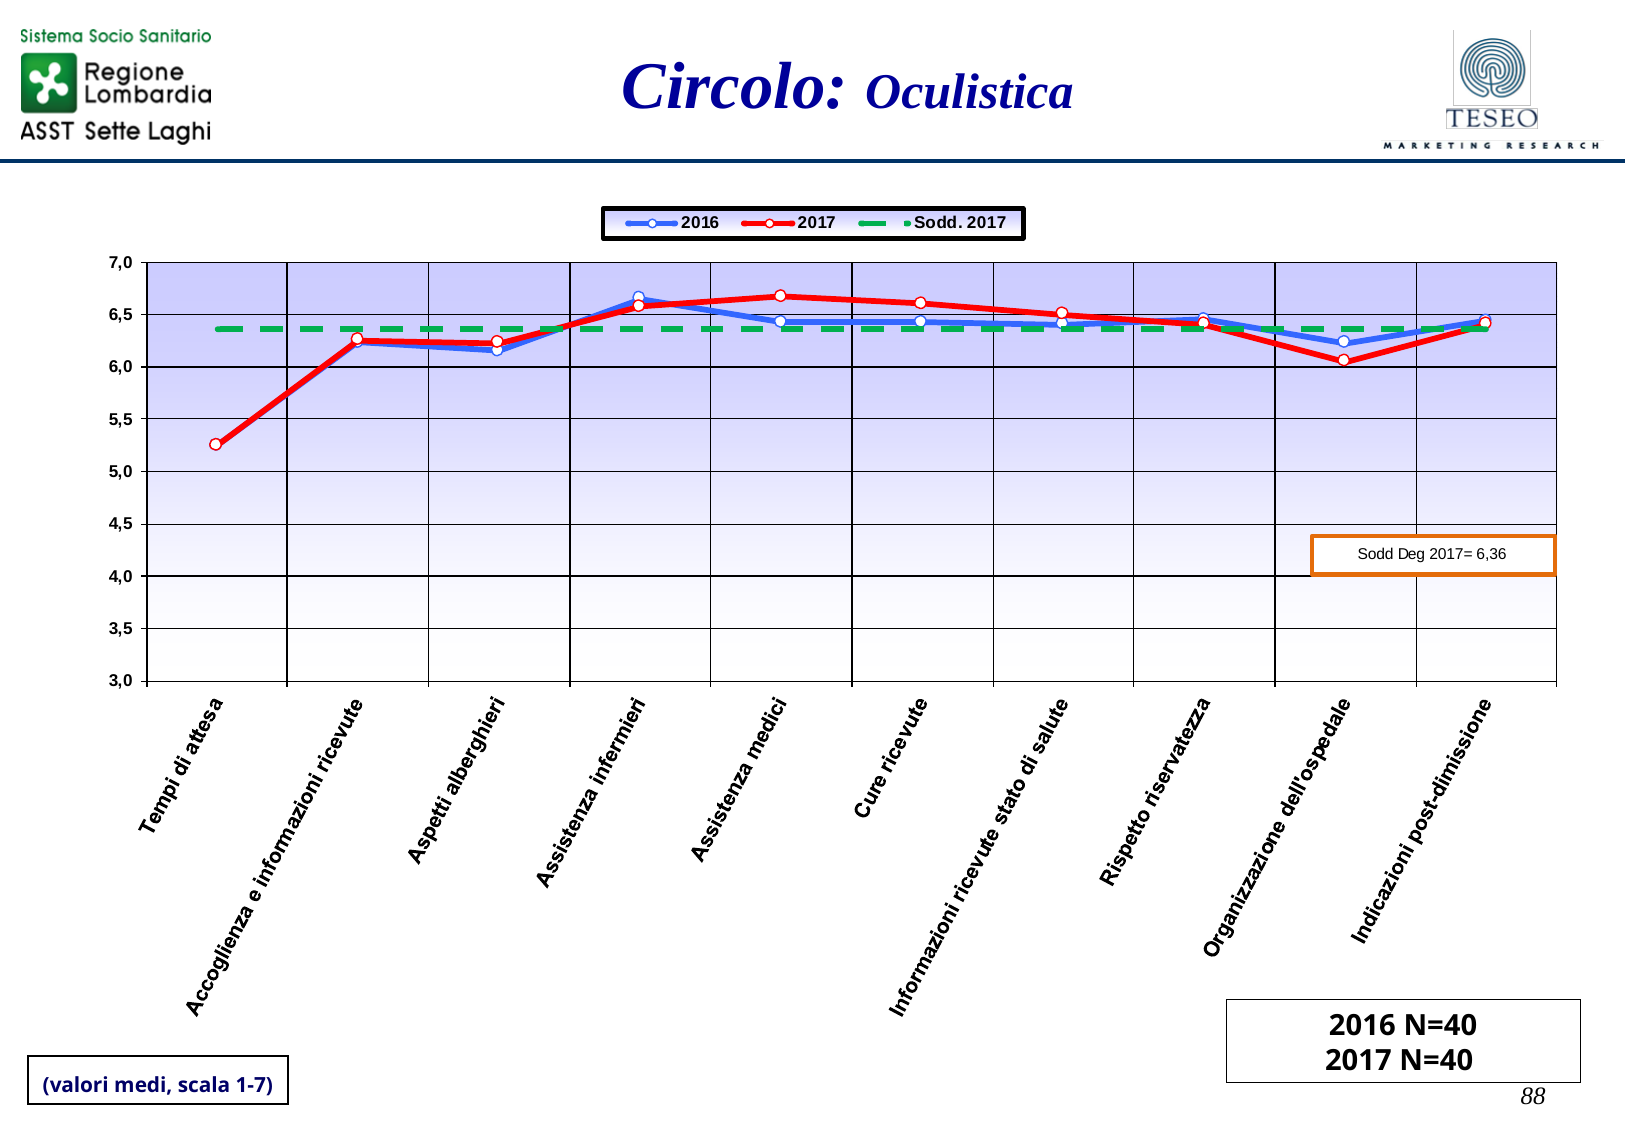

Circolo: Oculistica
2016 N=40
2017 N=40
(valori medi, scala 1-7)